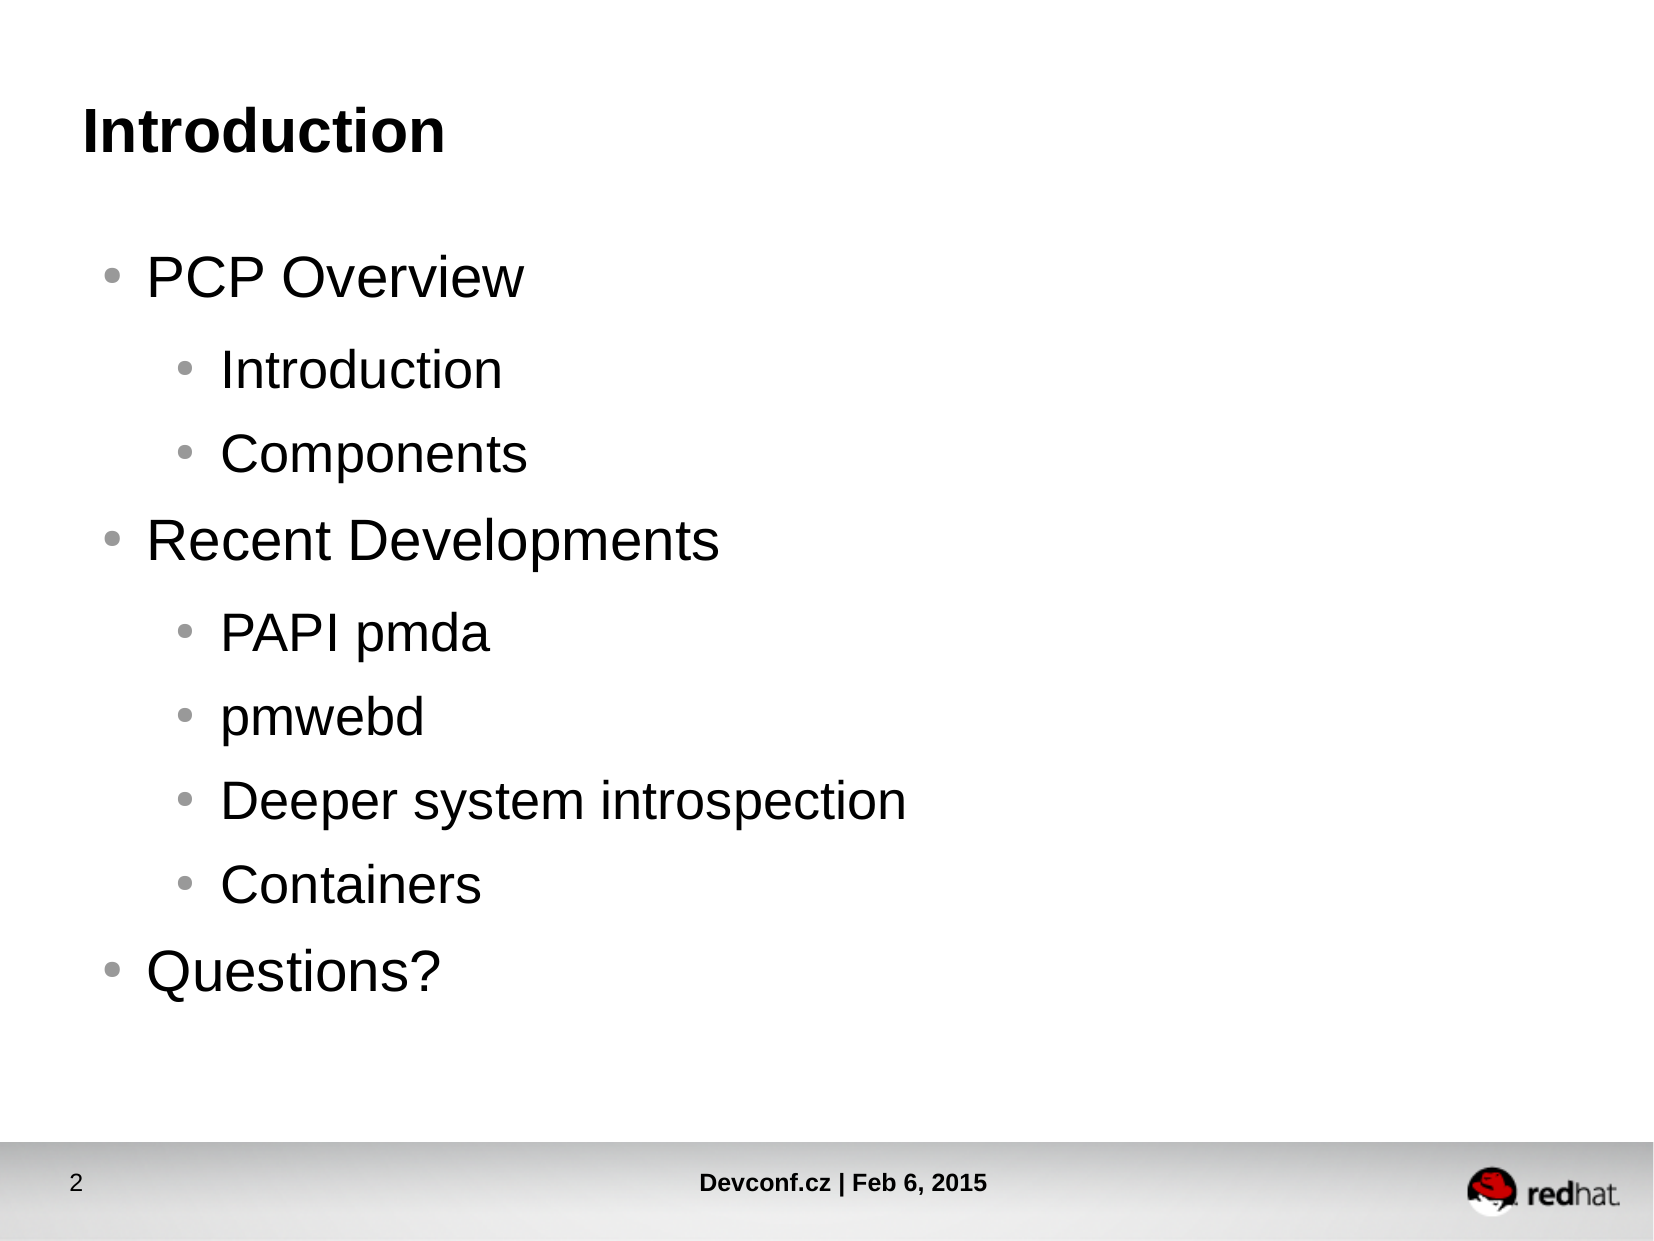

# Introduction
PCP Overview
Introduction
Components
Recent Developments
PAPI pmda
pmwebd
Deeper system introspection
Containers
Questions?